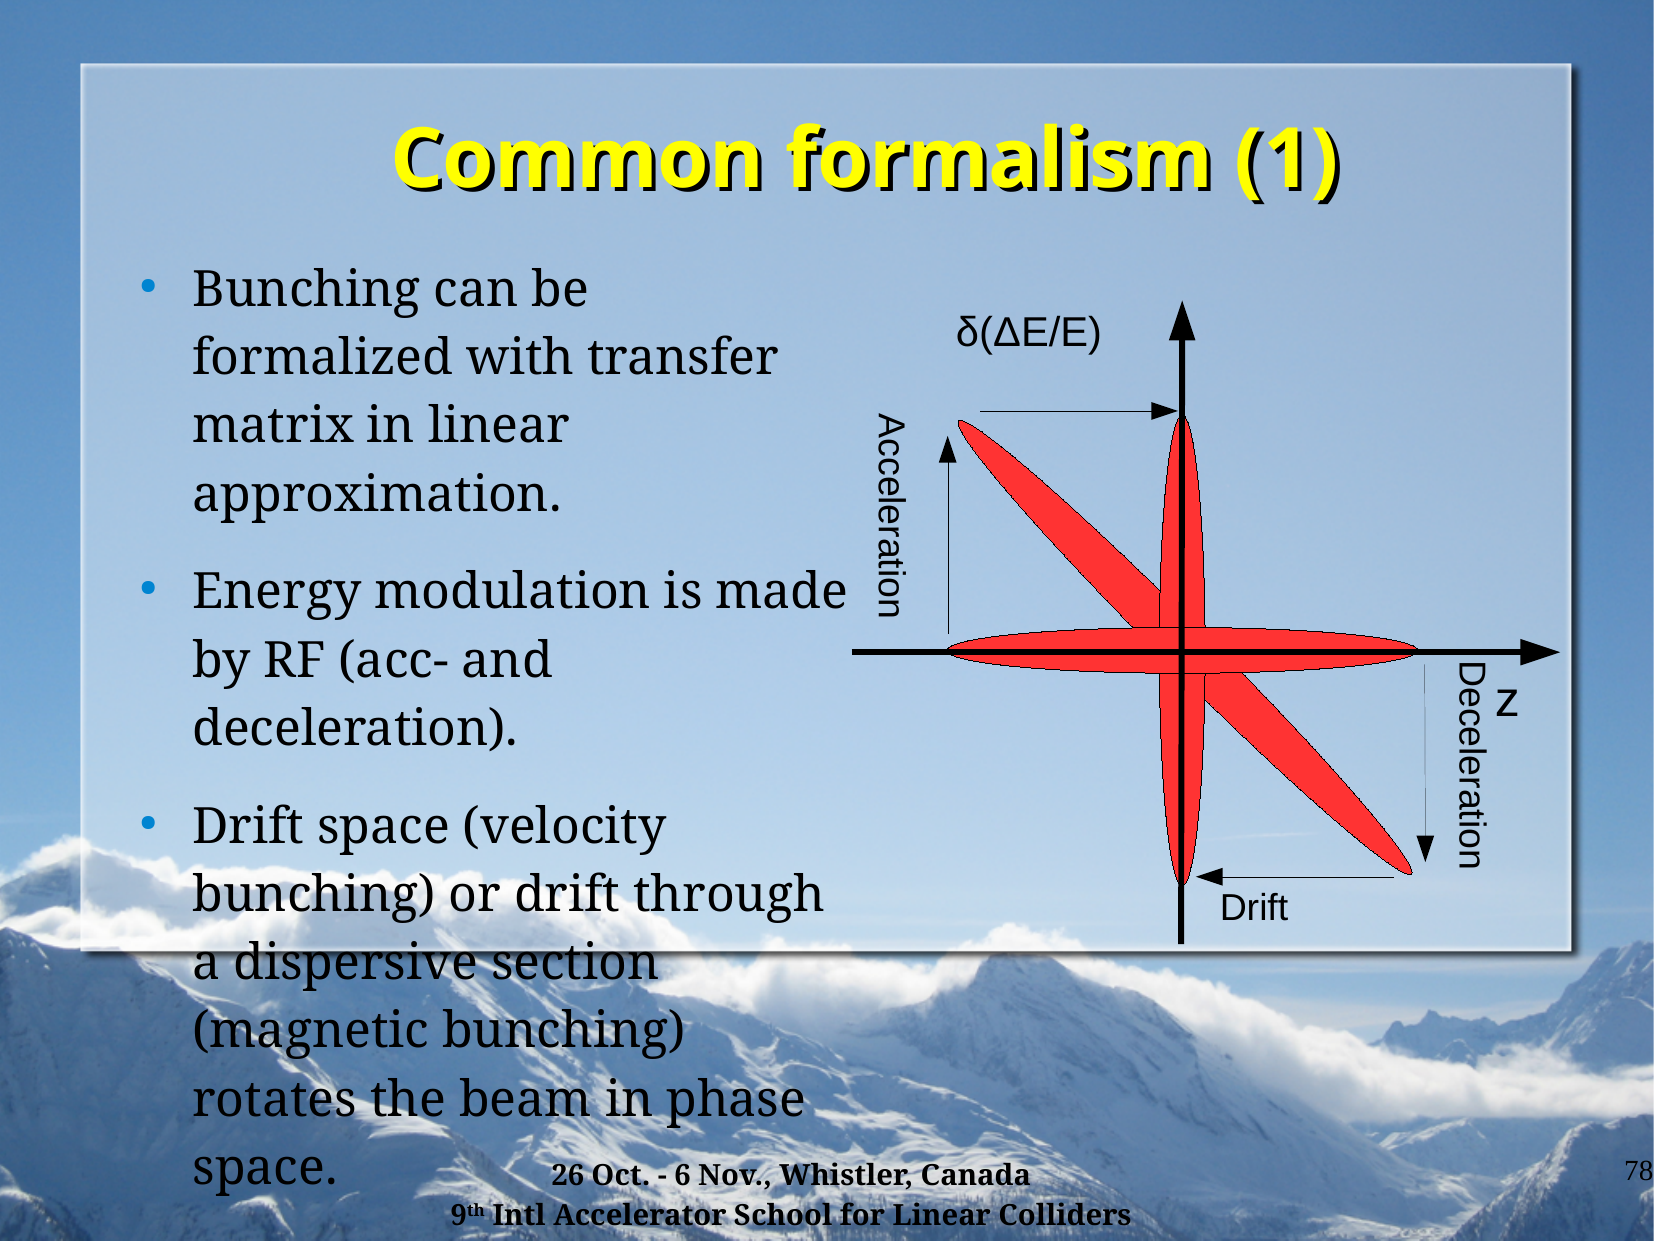

# Common formalism (1)
Bunching can be formalized with transfer matrix in linear approximation.
Energy modulation is made by RF (acc- and deceleration).
Drift space (velocity bunching) or drift through a dispersive section (magnetic bunching) rotates the beam in phase space.
The bunch rotates 90 deg.
δ(ΔE/E)
Acceleration
z
Deceleration
Drift
78